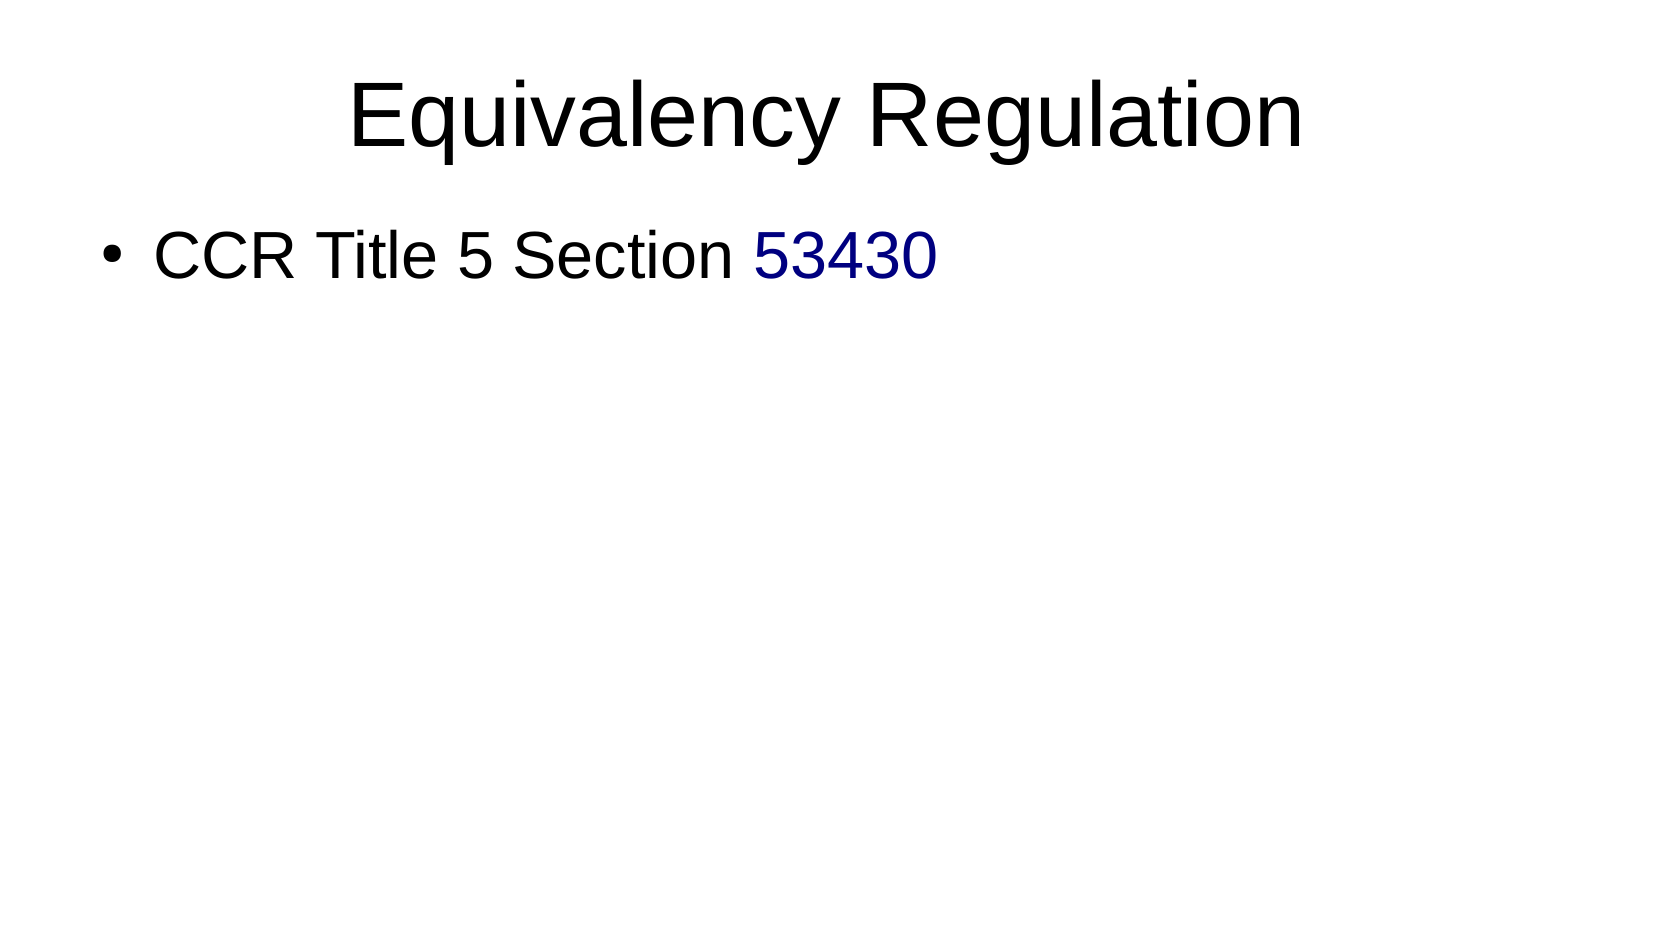

# Equivalency Regulation
CCR Title 5 Section 53430